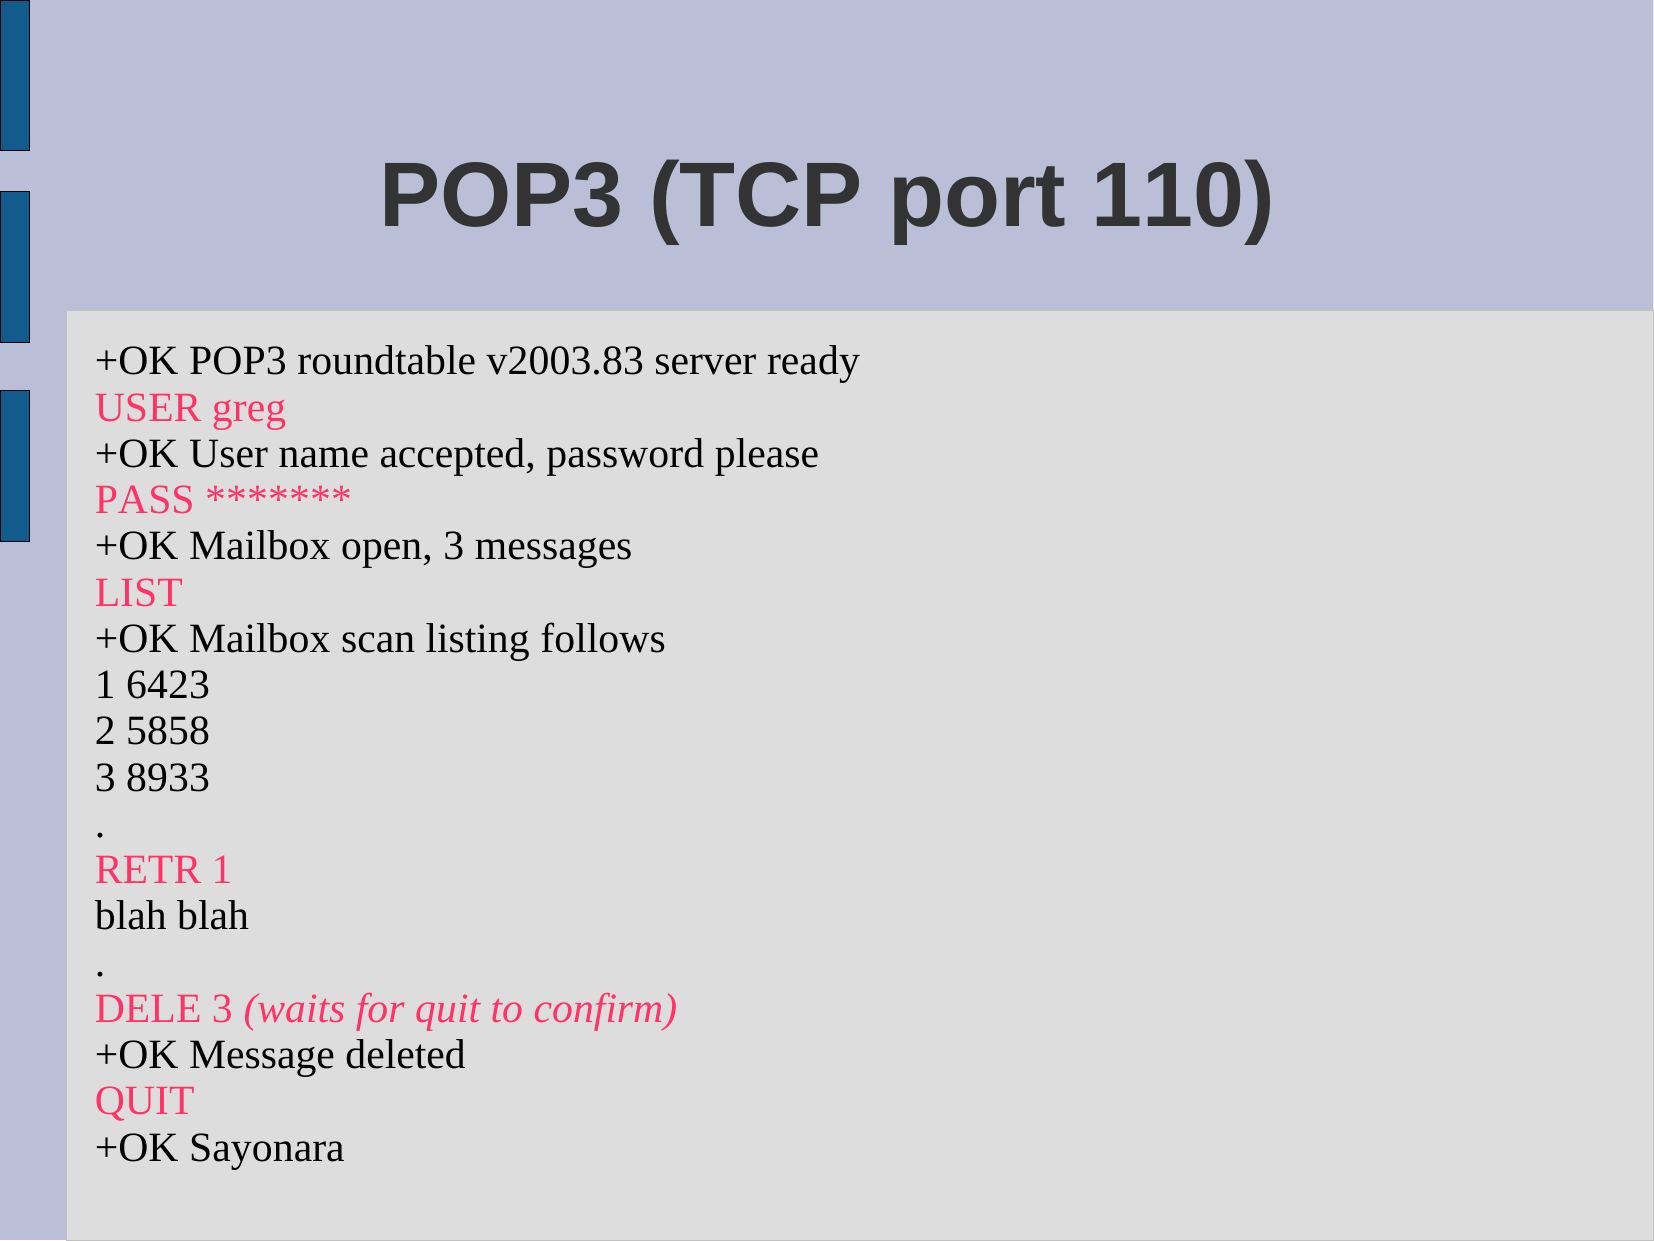

# POP3 (TCP port 110)
+OK POP3 roundtable v2003.83 server ready
USER greg
+OK User name accepted, password please
PASS *******
+OK Mailbox open, 3 messages
LIST
+OK Mailbox scan listing follows
1 6423
2 5858
3 8933
.
RETR 1
blah blah
.
DELE 3 (waits for quit to confirm)
+OK Message deleted
QUIT
+OK Sayonara